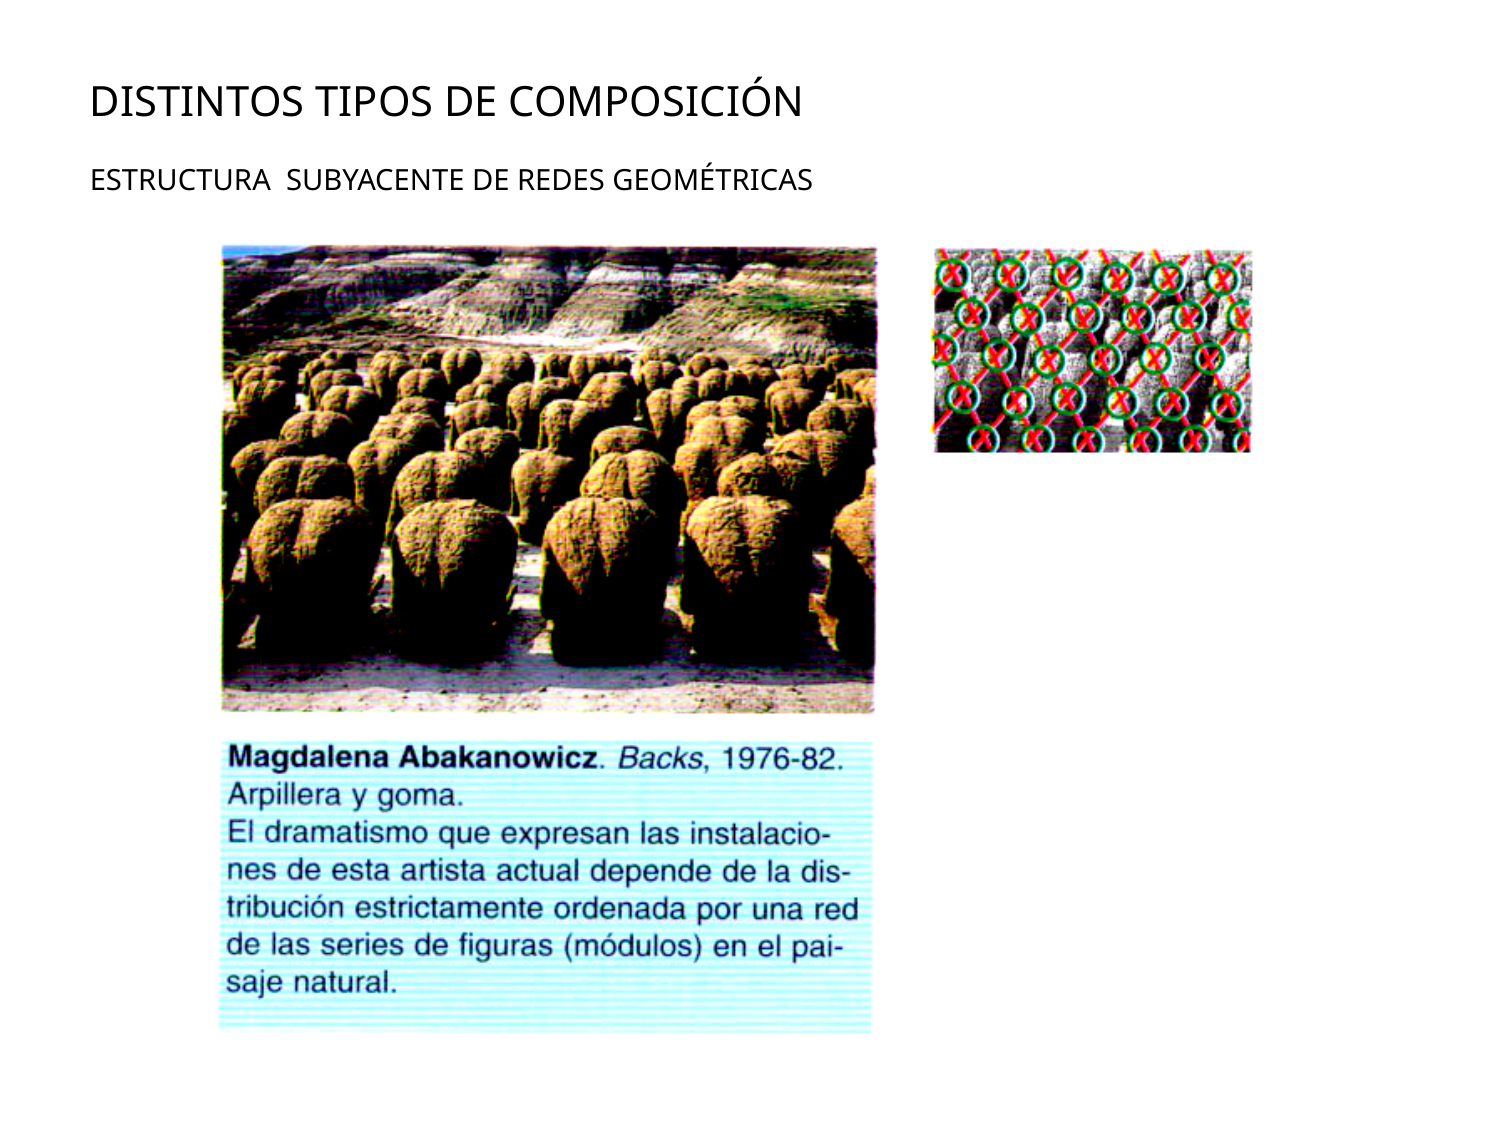

DISTINTOS TIPOS DE COMPOSICIÓN
ESTRUCTURA SUBYACENTE DE REDES GEOMÉTRICAS